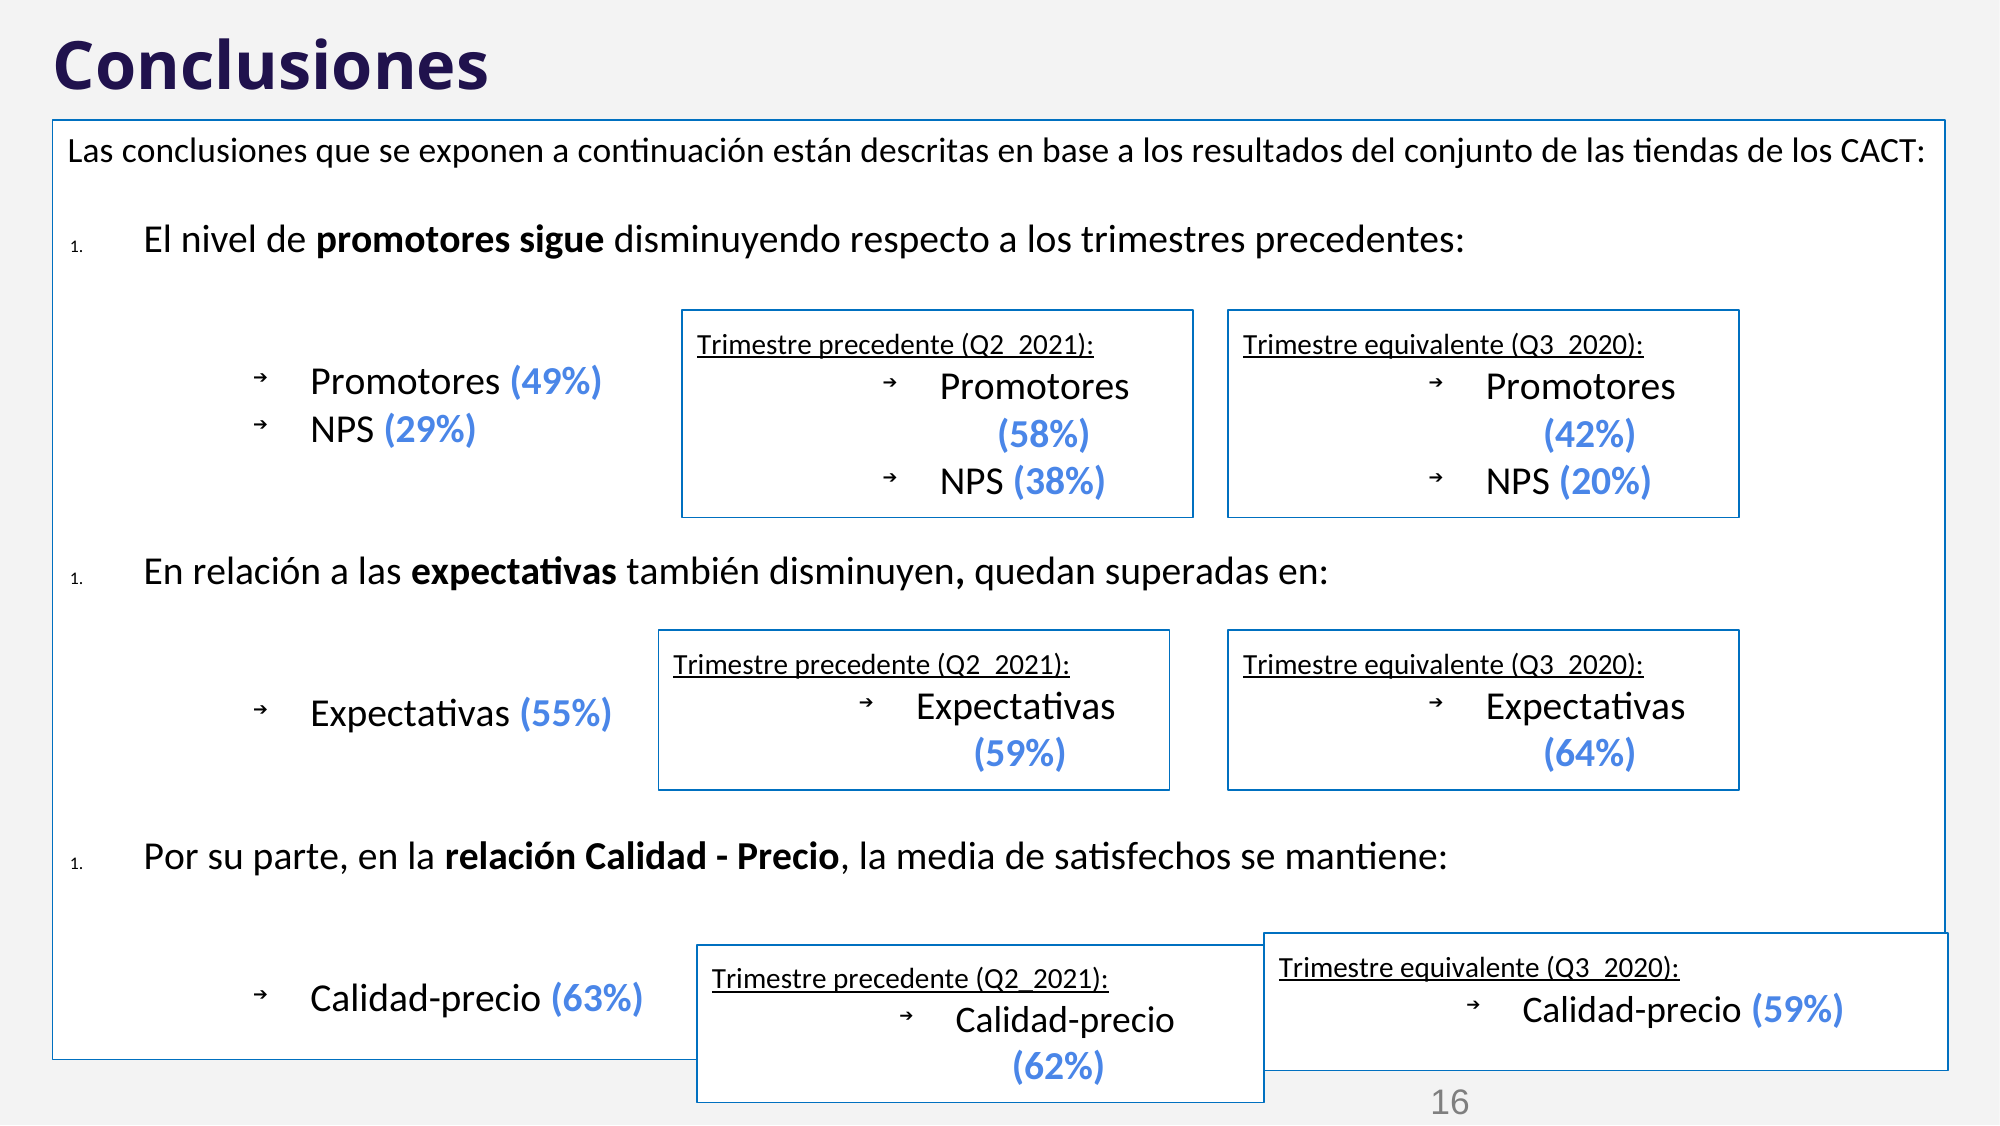

Conclusiones
Las conclusiones que se exponen a continuación están descritas en base a los resultados del conjunto de las tiendas de los CACT:
El nivel de promotores sigue disminuyendo respecto a los trimestres precedentes:
Promotores (49%)
NPS (29%)
En relación a las expectativas también disminuyen, quedan superadas en:
Expectativas (55%)
Por su parte, en la relación Calidad - Precio, la media de satisfechos se mantiene:
Calidad-precio (63%)
Trimestre precedente (Q2_2021):
Promotores (58%)
NPS (38%)
Trimestre equivalente (Q3_2020):
Promotores (42%)
NPS (20%)
Trimestre precedente (Q2_2021):
Expectativas (59%)
Trimestre equivalente (Q3_2020):
Expectativas (64%)
Trimestre equivalente (Q3_2020):
Calidad-precio (59%)
Trimestre precedente (Q2_2021):
Calidad-precio (62%)